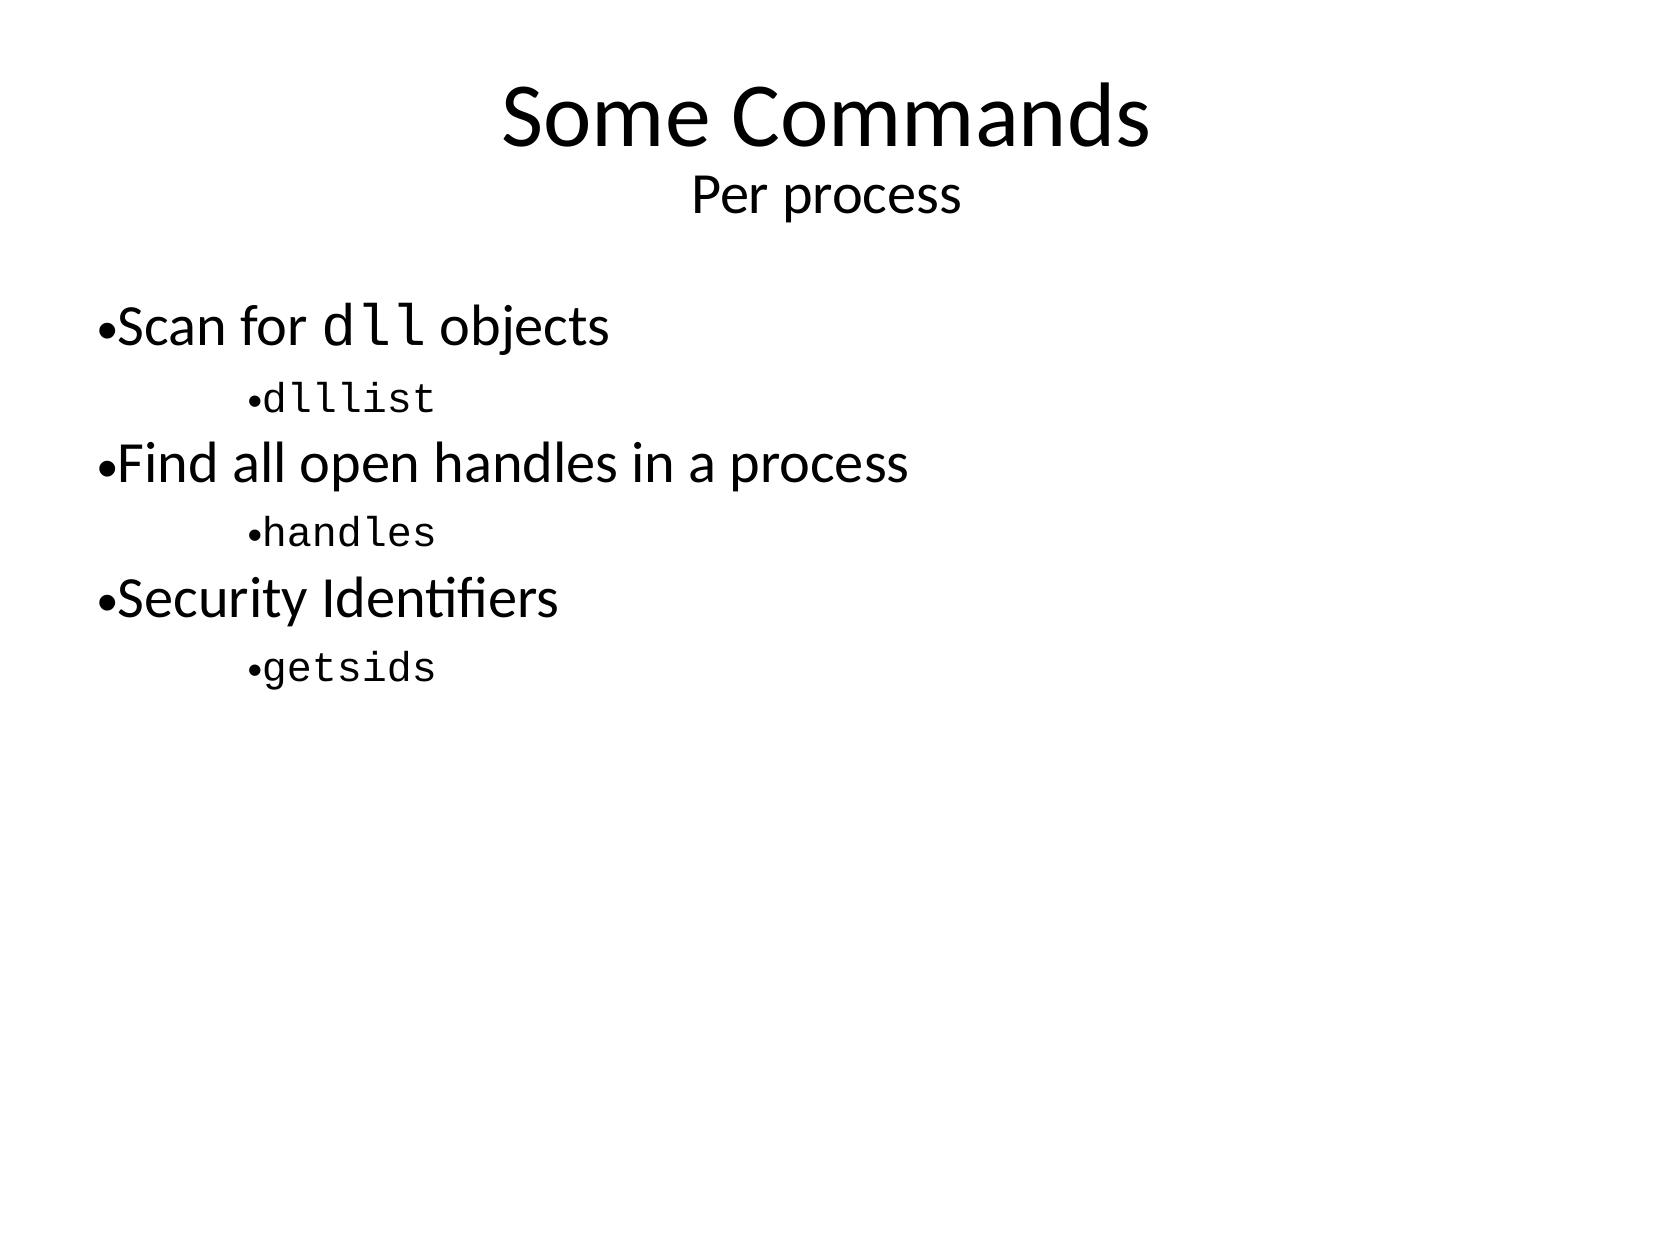

Some Commands
Per process
Scan for dll objects
dlllist
Find all open handles in a process
handles
Security Identifiers
getsids